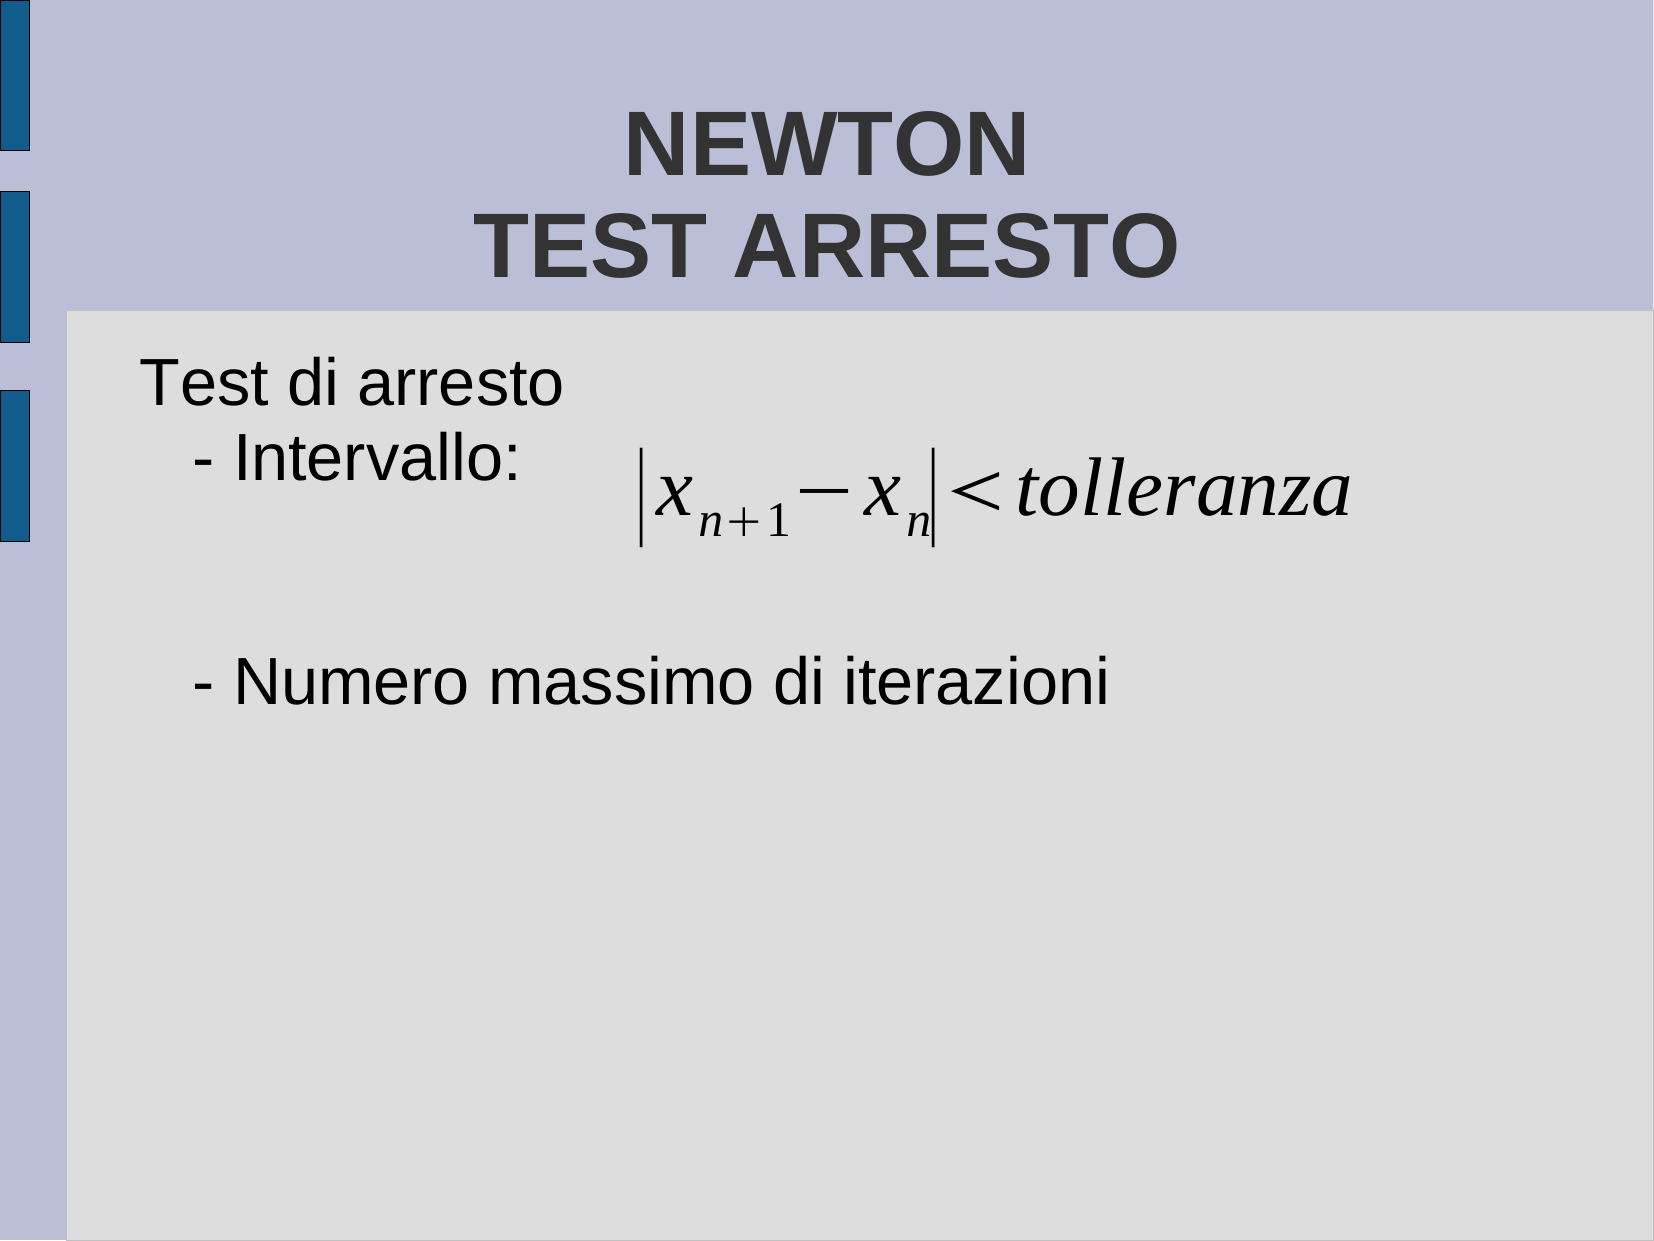

# NEWTON TEST ARRESTO
Test di arresto
- Intervallo:
- Numero massimo di iterazioni